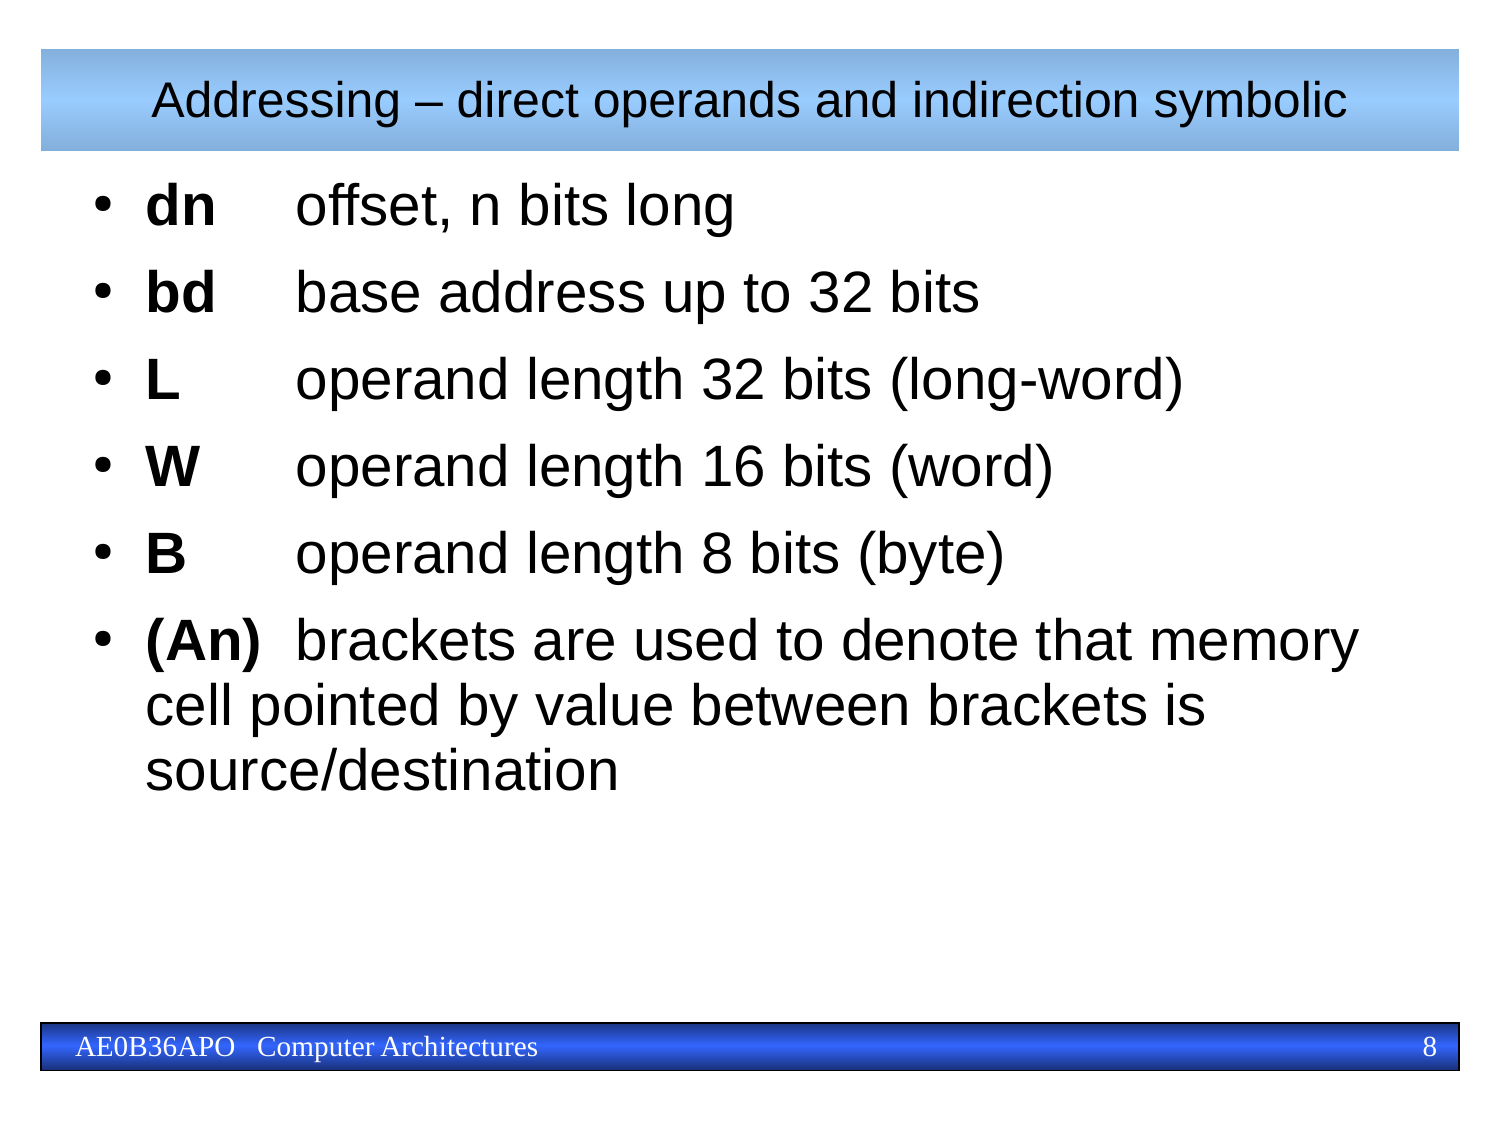

# Addressing – direct operands and indirection symbolic
dn	offset, n bits long
bd	base address up to 32 bits
L	operand length 32 bits (long-word)
W	operand length 16 bits (word)
B	operand length 8 bits (byte)
(An)	brackets are used to denote that memory cell pointed by value between brackets is source/destination
AE0B36APO Computer Architectures
8